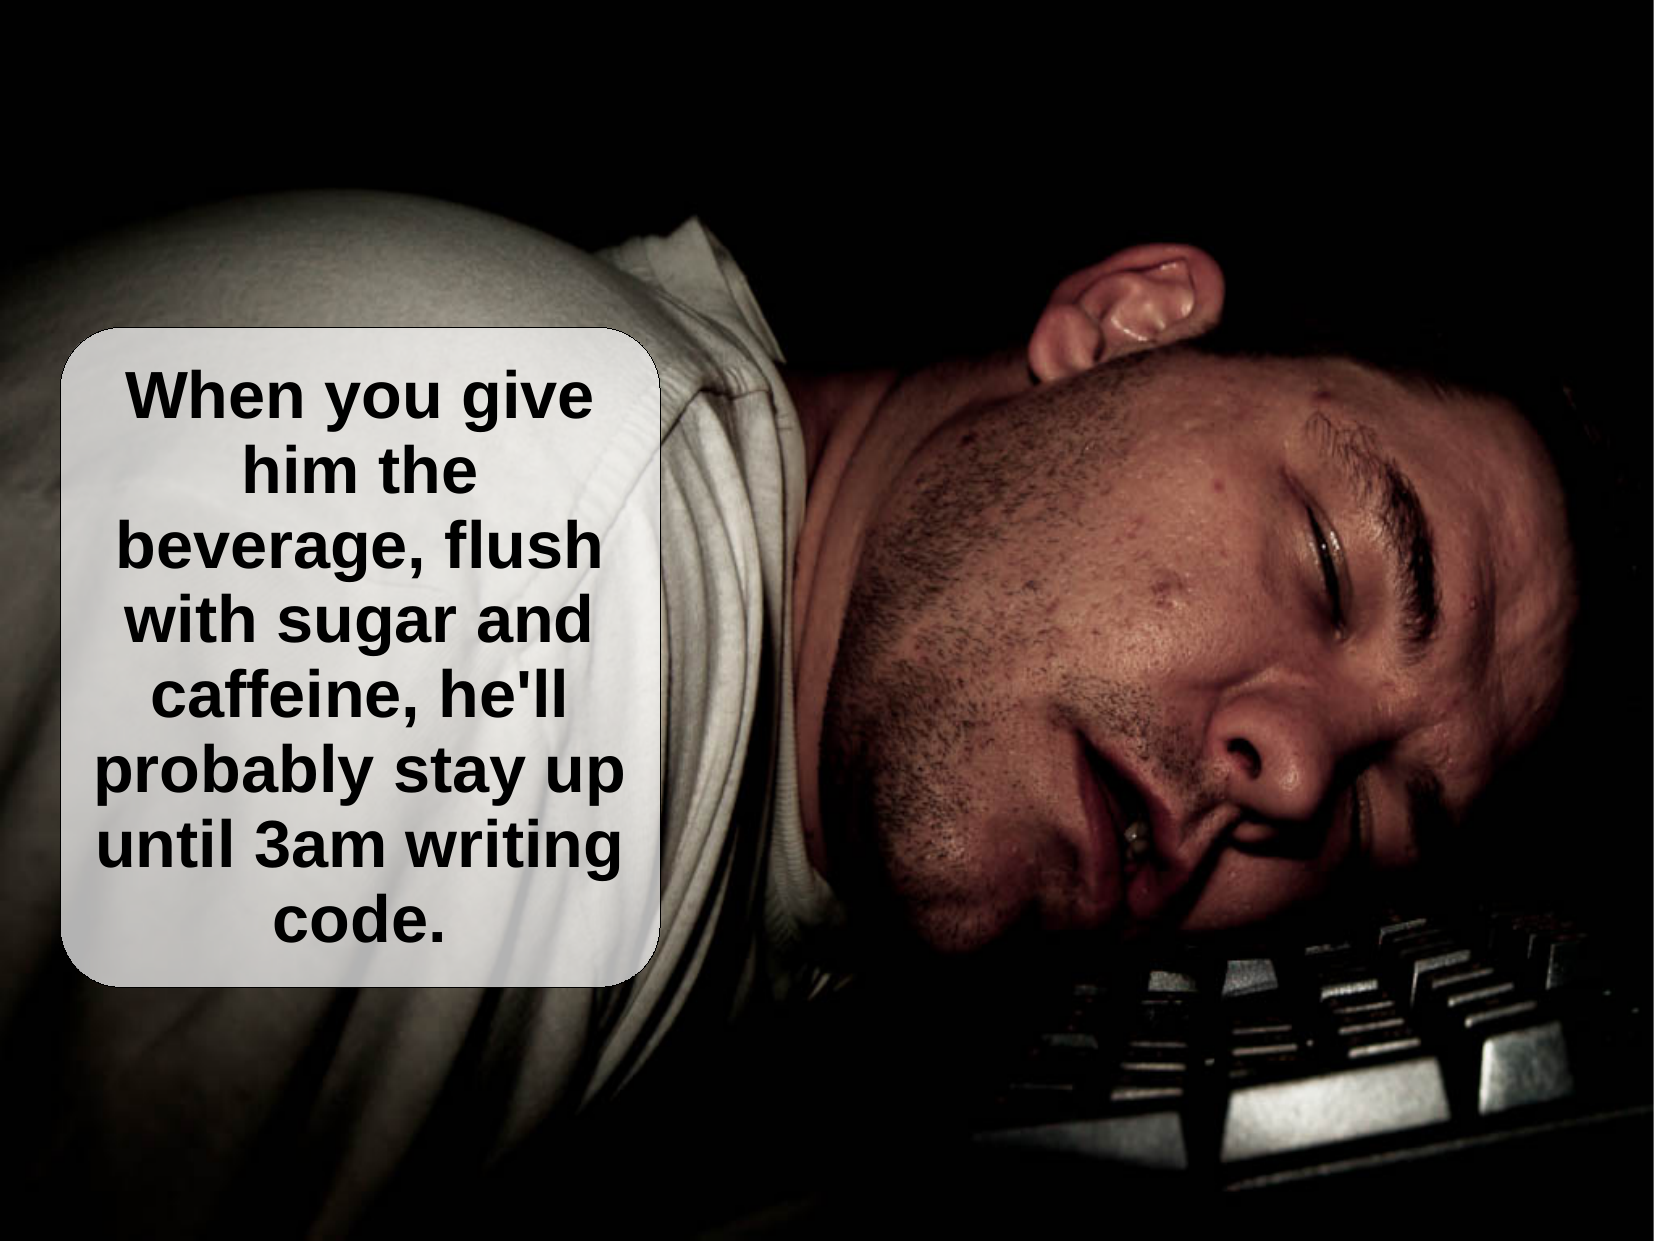

When you give him the beverage, flush with sugar and caffeine, he'll probably stay up until 3am writing code.